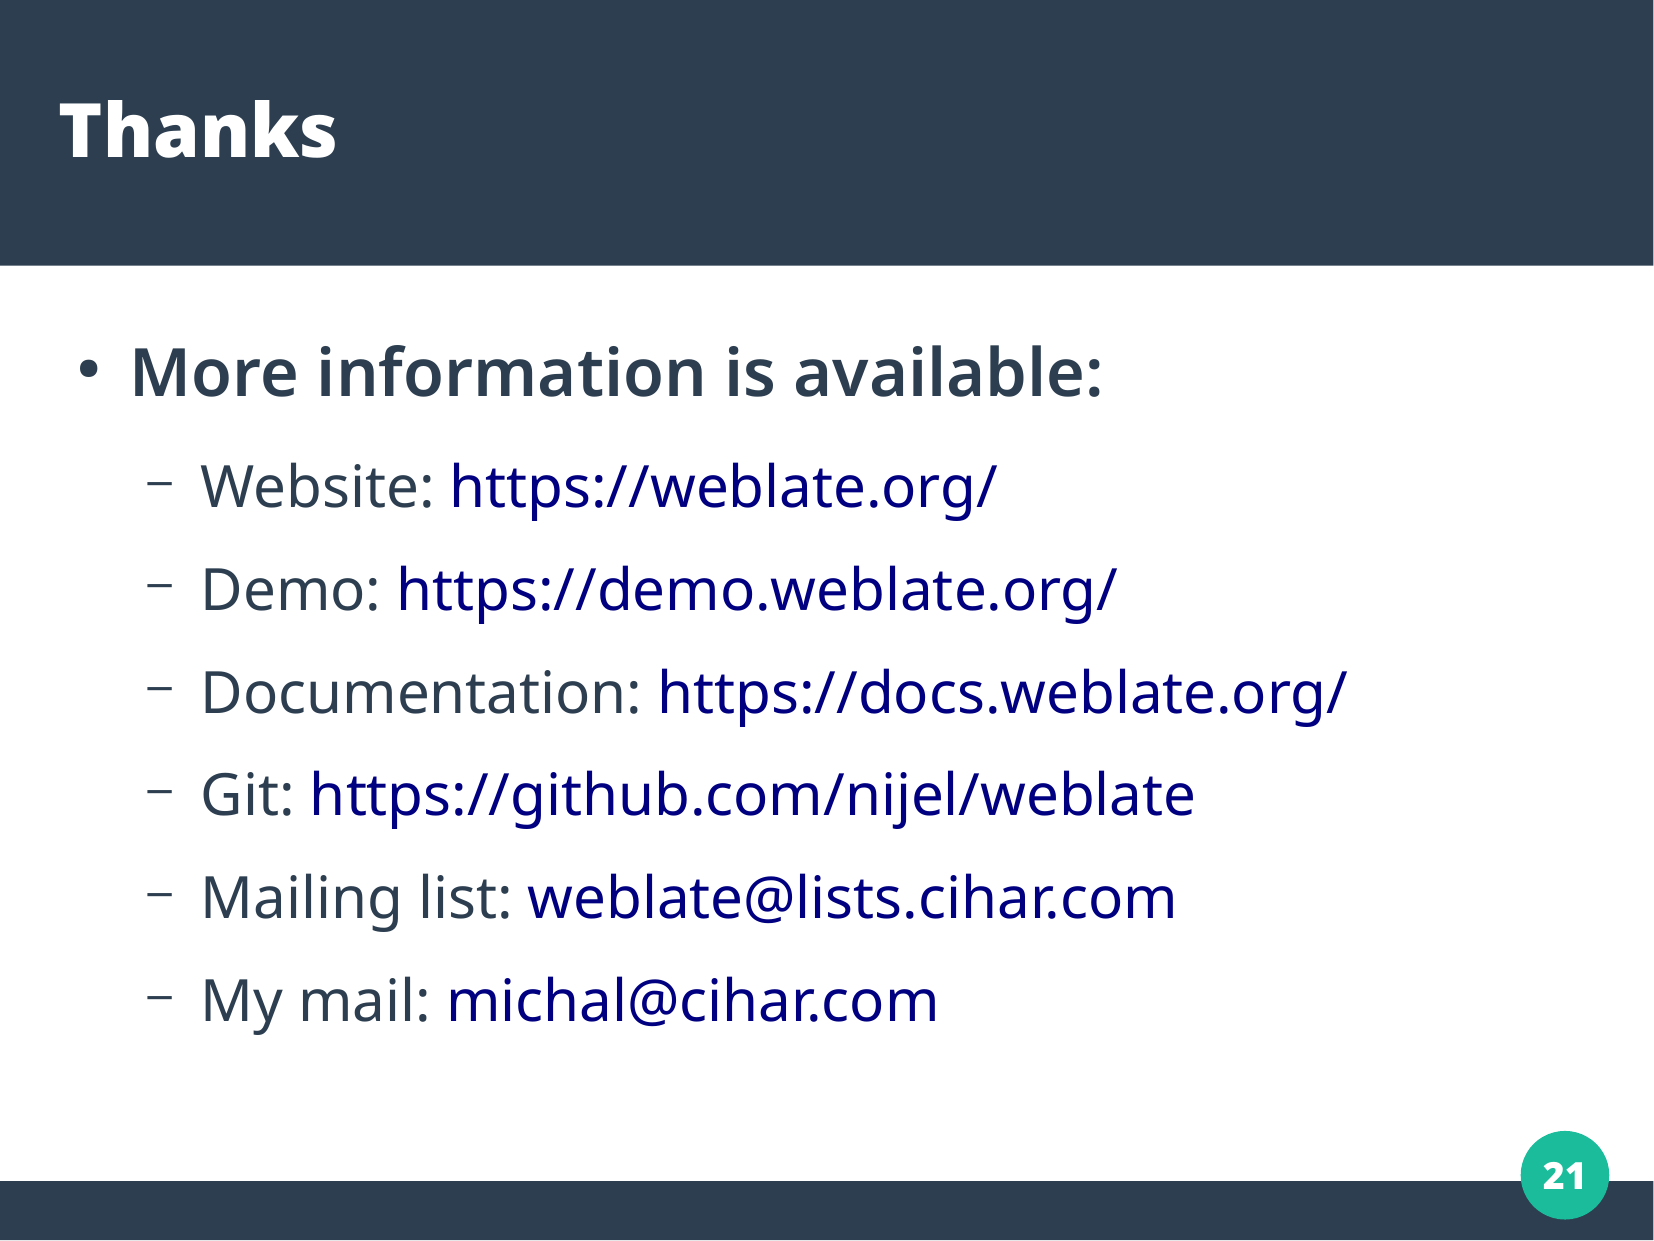

# Thanks
More information is available:
Website: https://weblate.org/
Demo: https://demo.weblate.org/
Documentation: https://docs.weblate.org/
Git: https://github.com/nijel/weblate
Mailing list: weblate@lists.cihar.com
My mail: michal@cihar.com
21